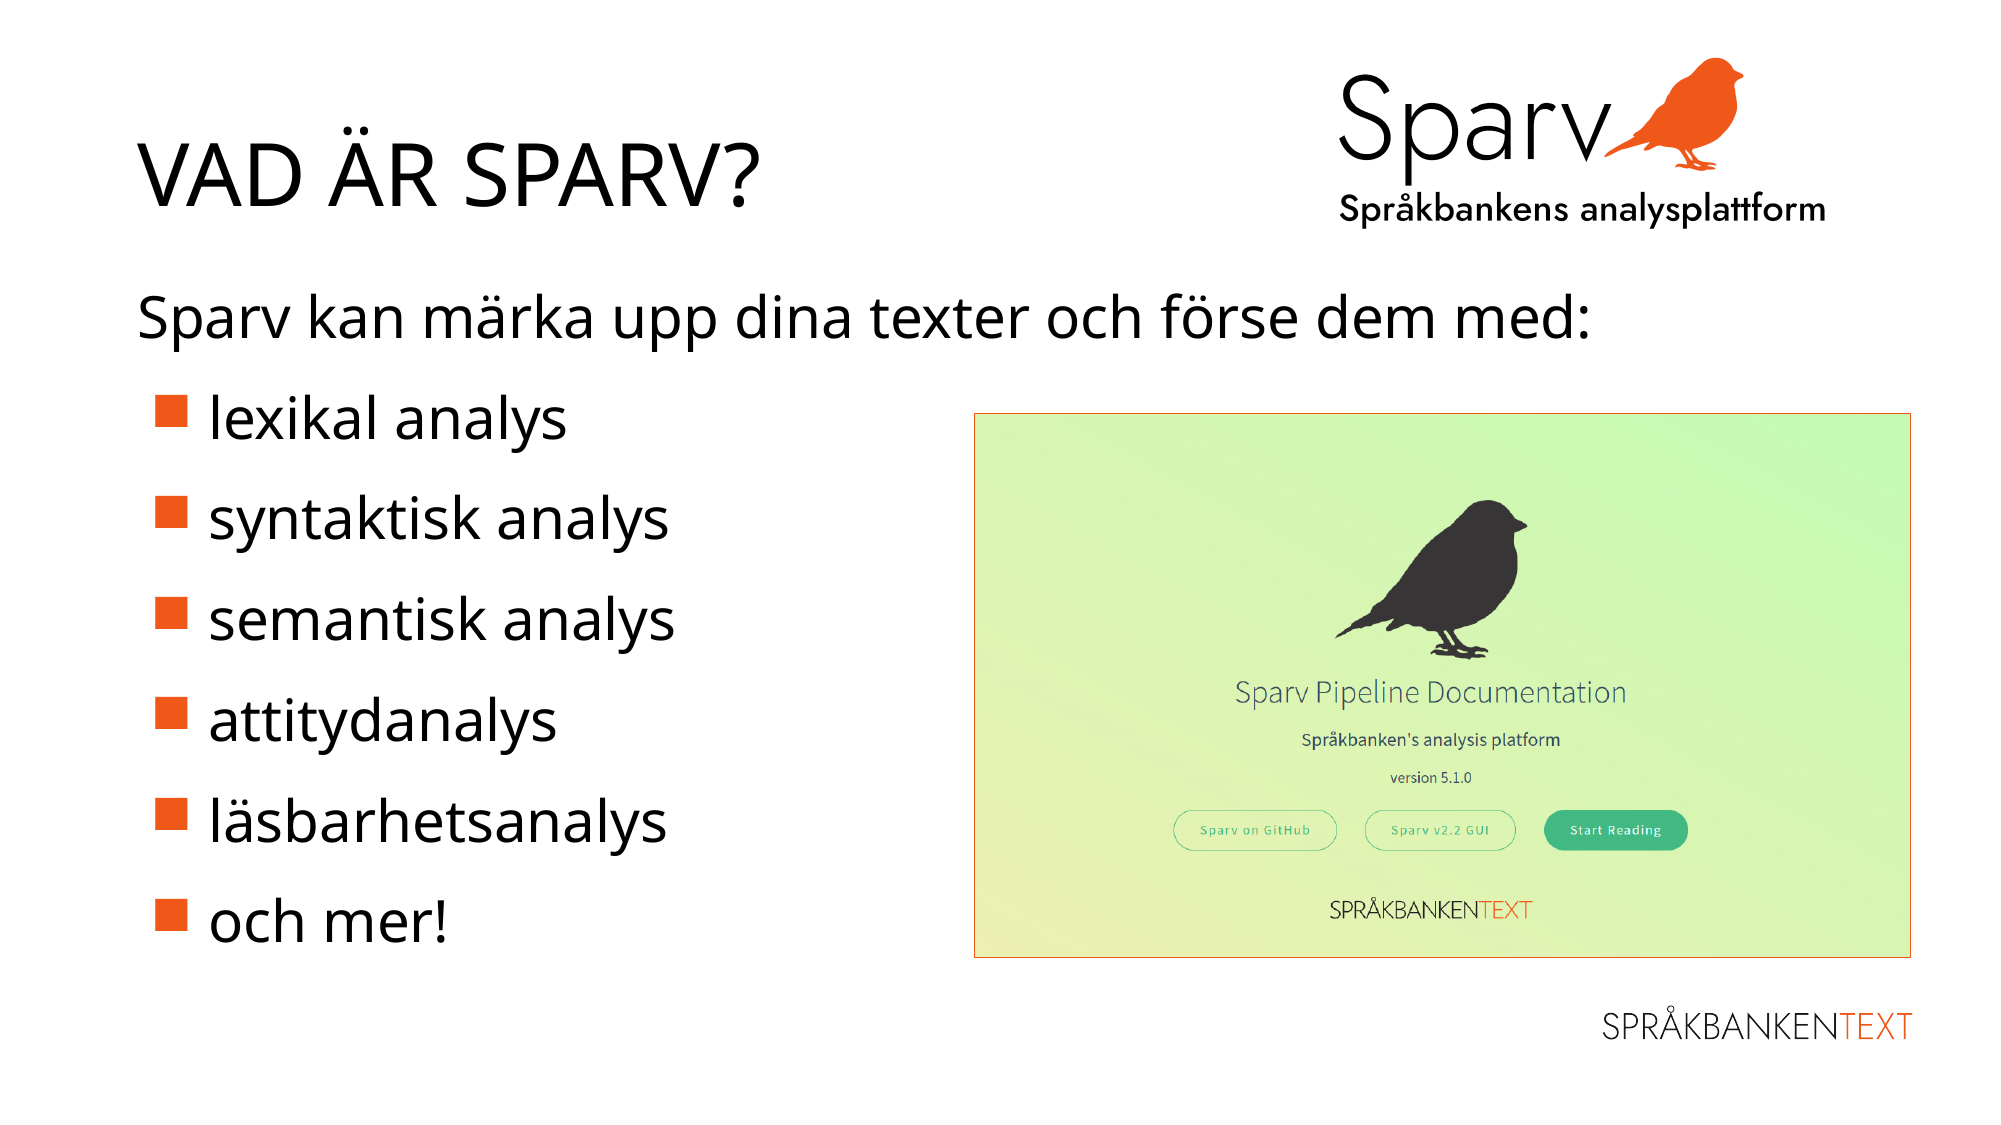

# Vad är Sparv?
Sparv kan märka upp dina texter och förse dem med:
lexikal analys
syntaktisk analys
semantisk analys
attitydanalys
läsbarhetsanalys
och mer!